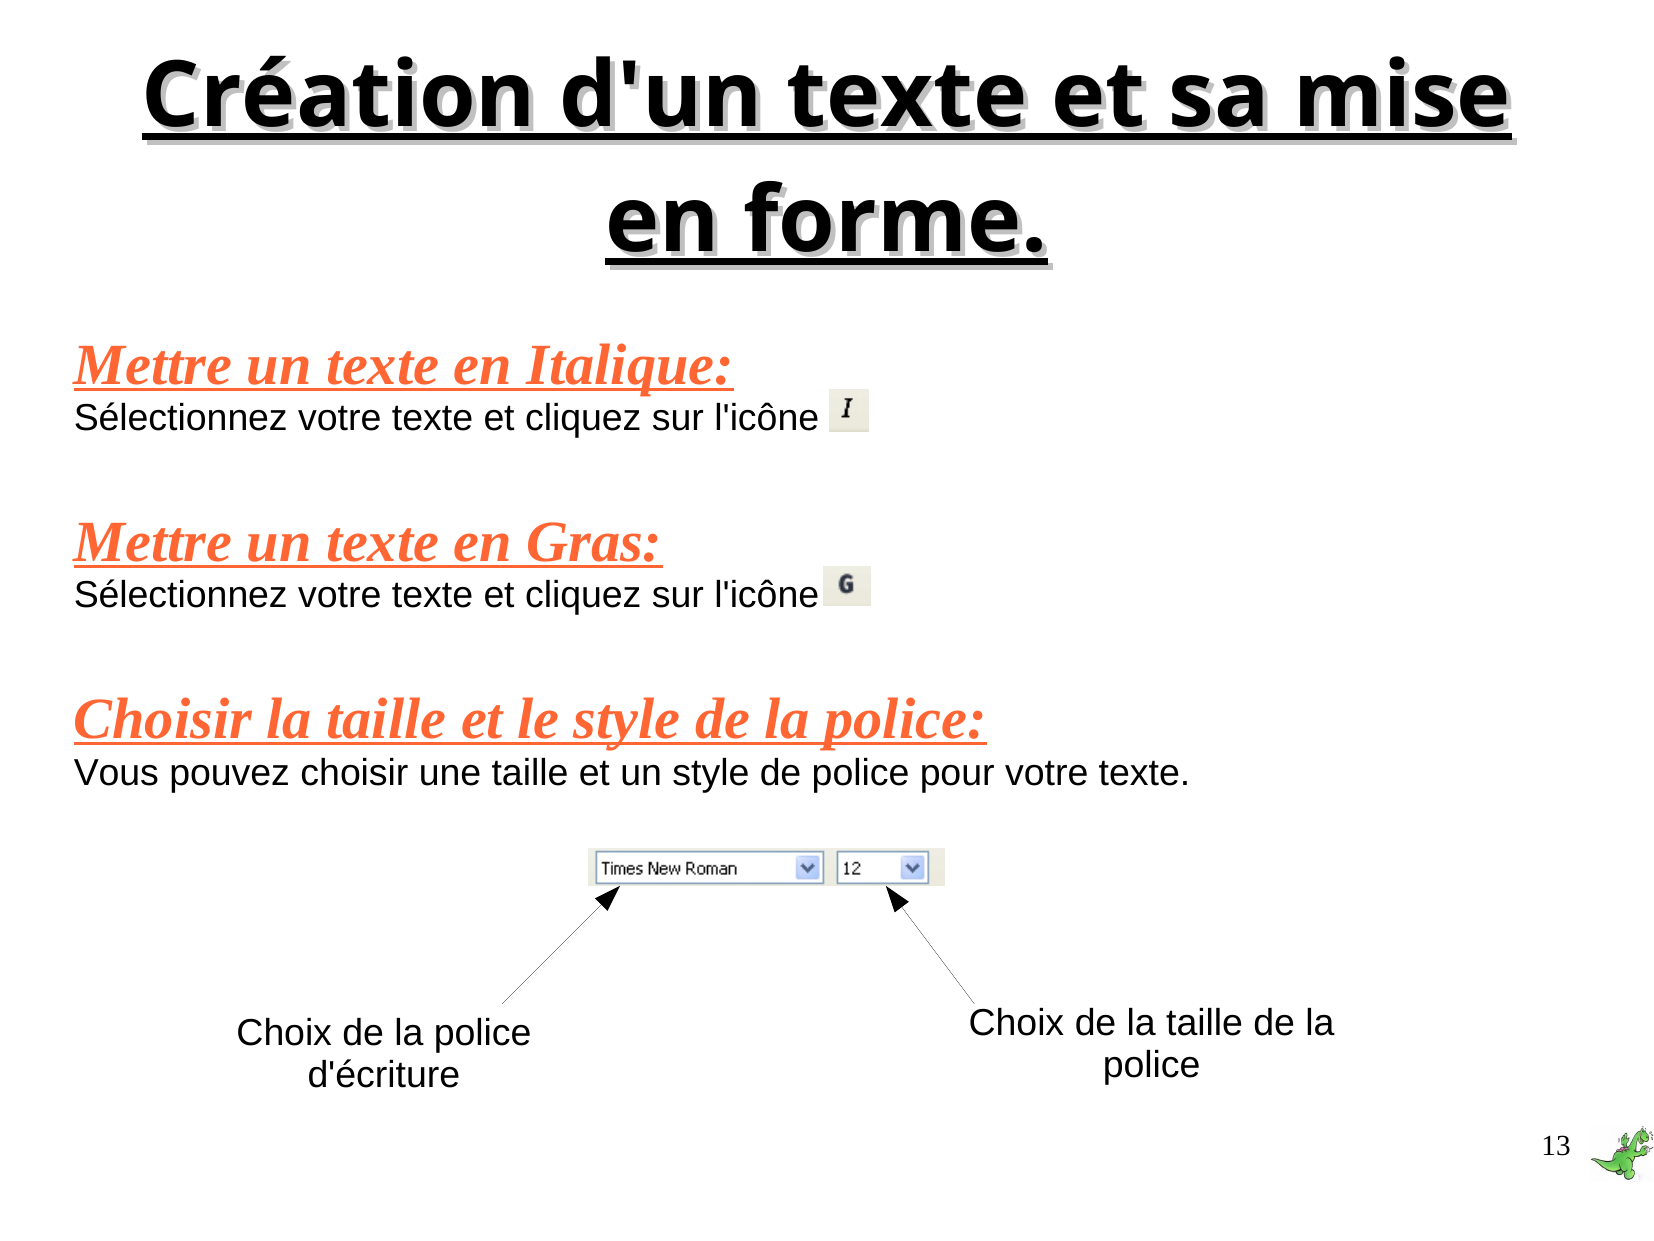

# Création d'un texte et sa mise en forme.
Mettre un texte en Italique:
Sélectionnez votre texte et cliquez sur l'icône
Mettre un texte en Gras:
Sélectionnez votre texte et cliquez sur l'icône
Choisir la taille et le style de la police:
Vous pouvez choisir une taille et un style de police pour votre texte.
Choix de la taille de la police
Choix de la police d'écriture
13